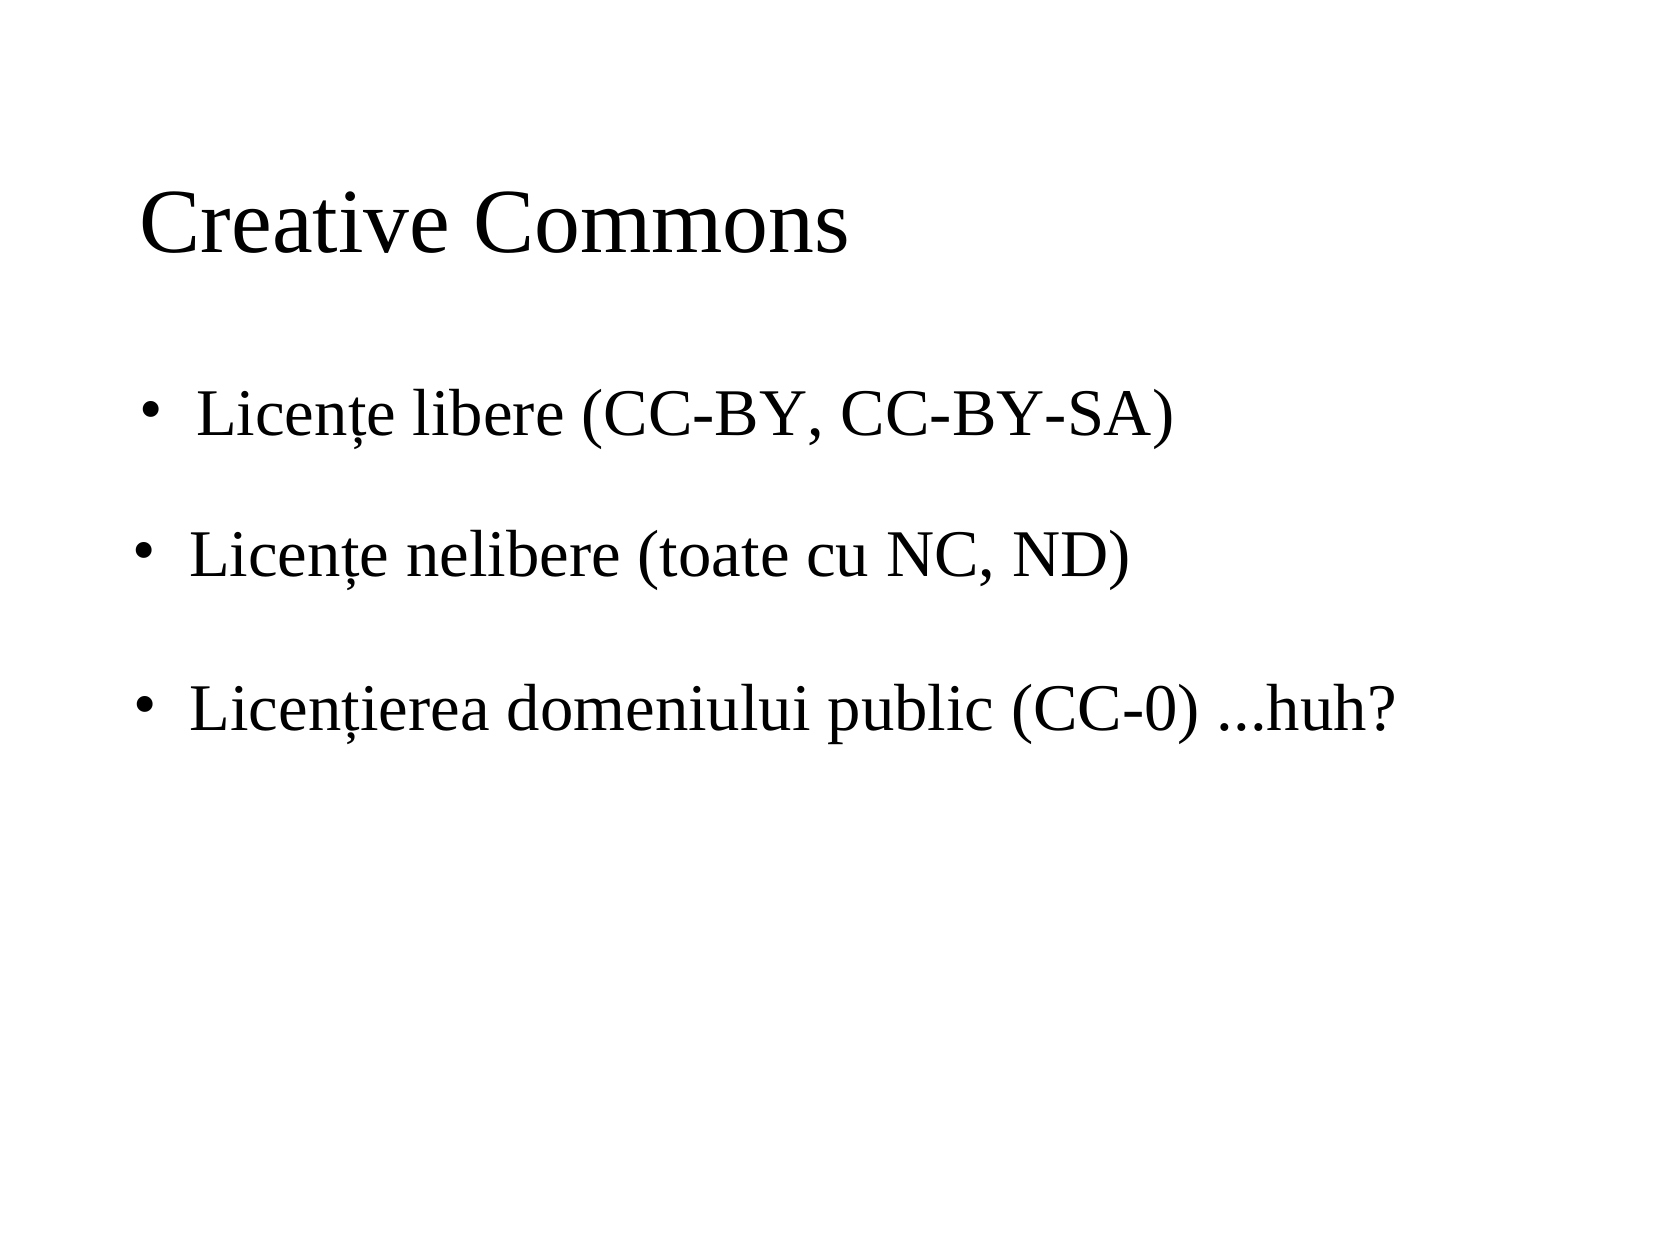

# Creative Commons
Licențe libere (CC-BY, CC-BY-SA)
Licențe nelibere (toate cu NC, ND)
Licențierea domeniului public (CC-0) ...huh?